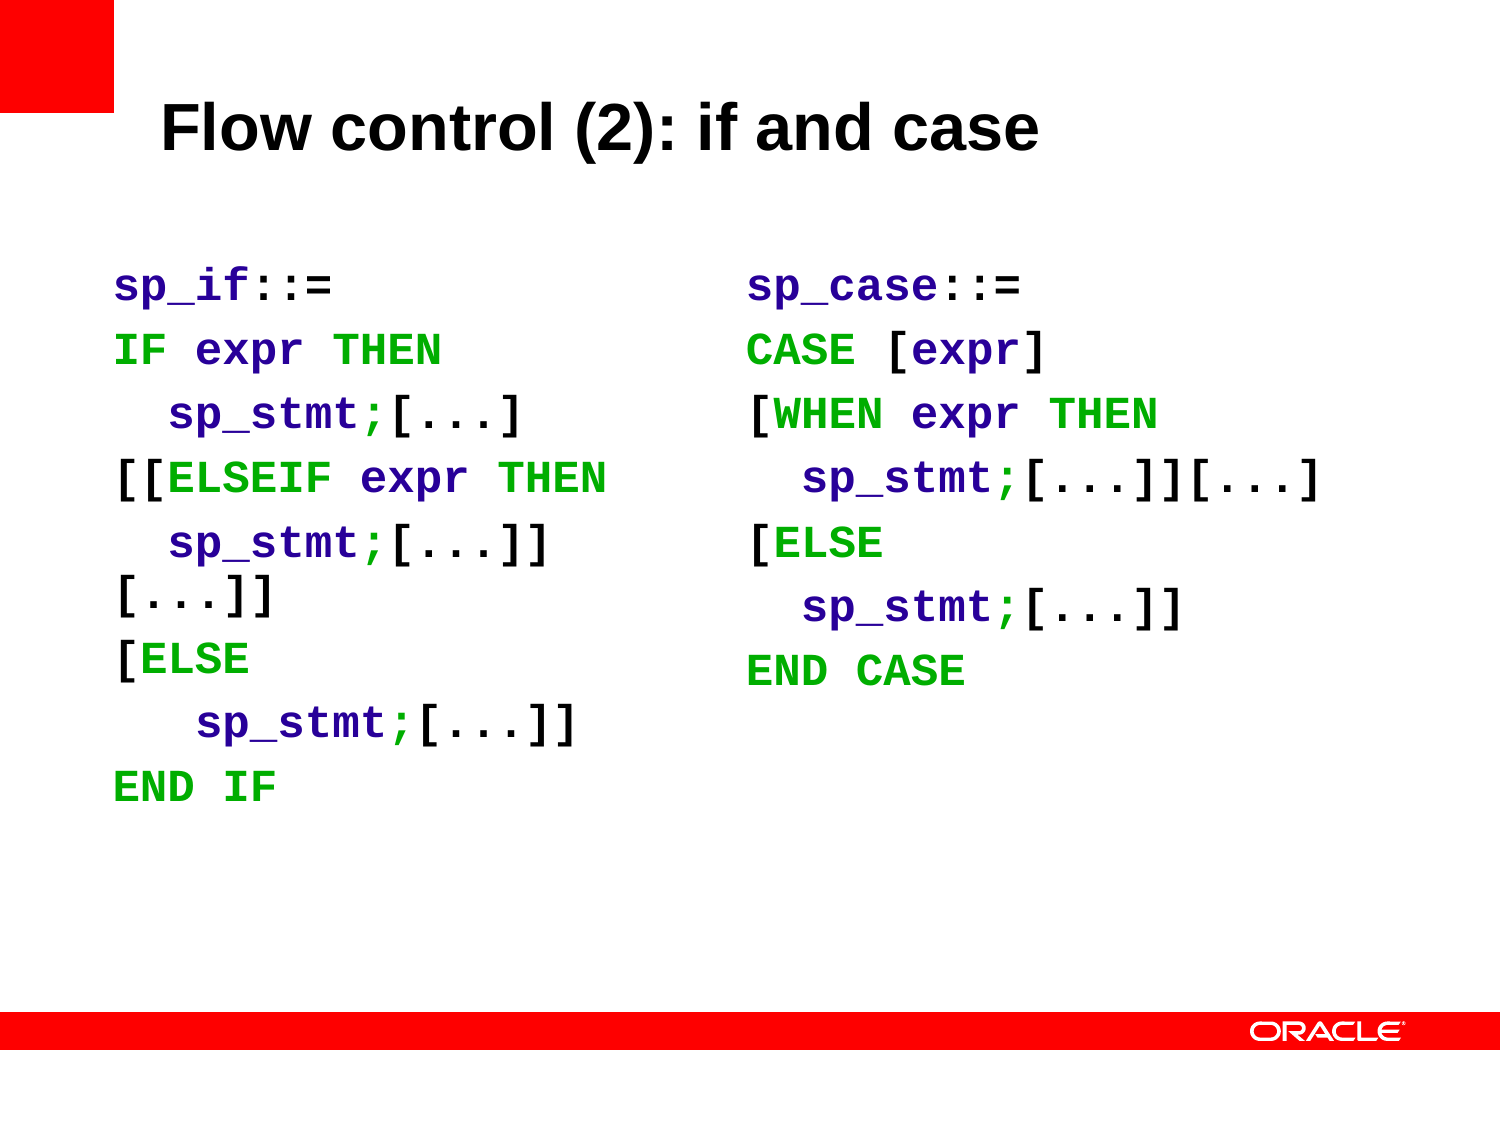

# Flow control (2): if and case
sp_if::=
IF expr THEN
 sp_stmt;[...]
[[ELSEIF expr THEN
 sp_stmt;[...]][...]]
[ELSE
 sp_stmt;[...]]
END IF
sp_case::=
CASE [expr]
[WHEN expr THEN
 sp_stmt;[...]][...]
[ELSE
 sp_stmt;[...]]
END CASE